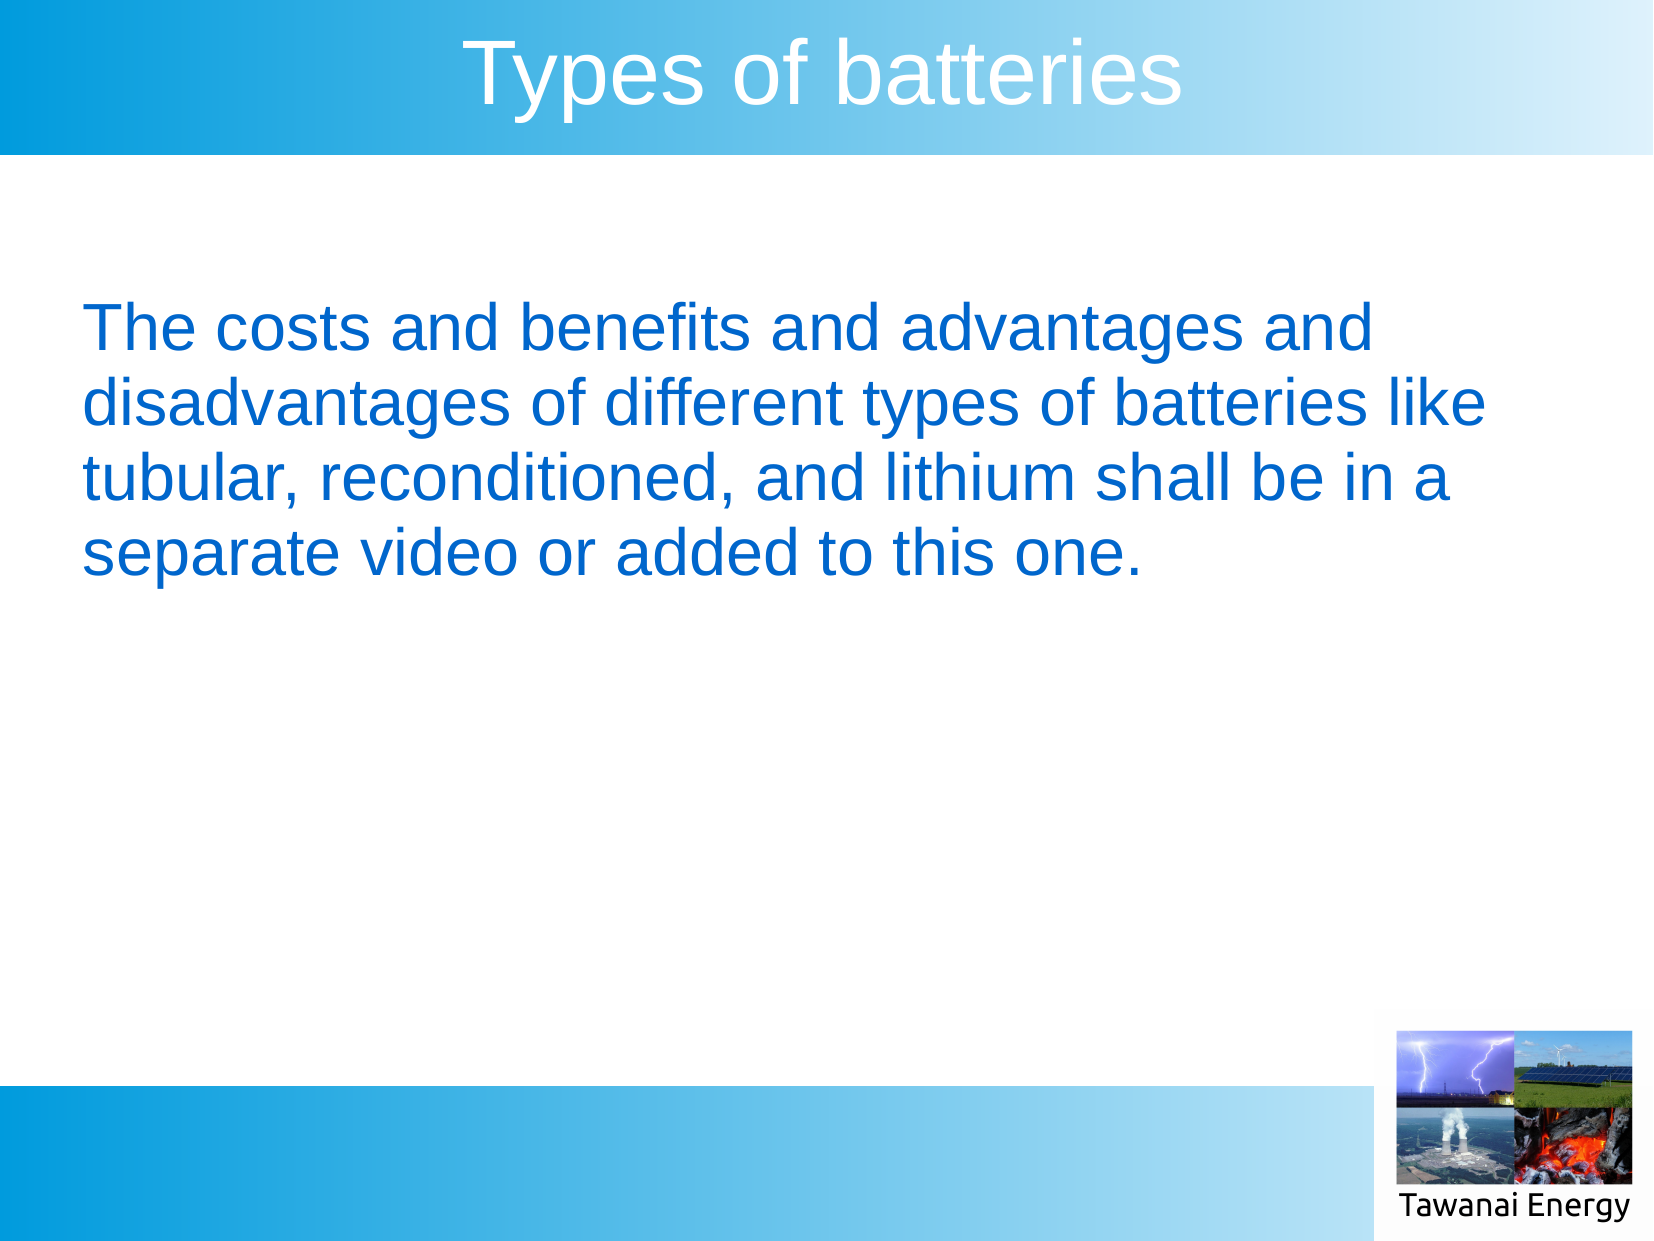

# Types of batteries
The costs and benefits and advantages and disadvantages of different types of batteries like tubular, reconditioned, and lithium shall be in a separate video or added to this one.